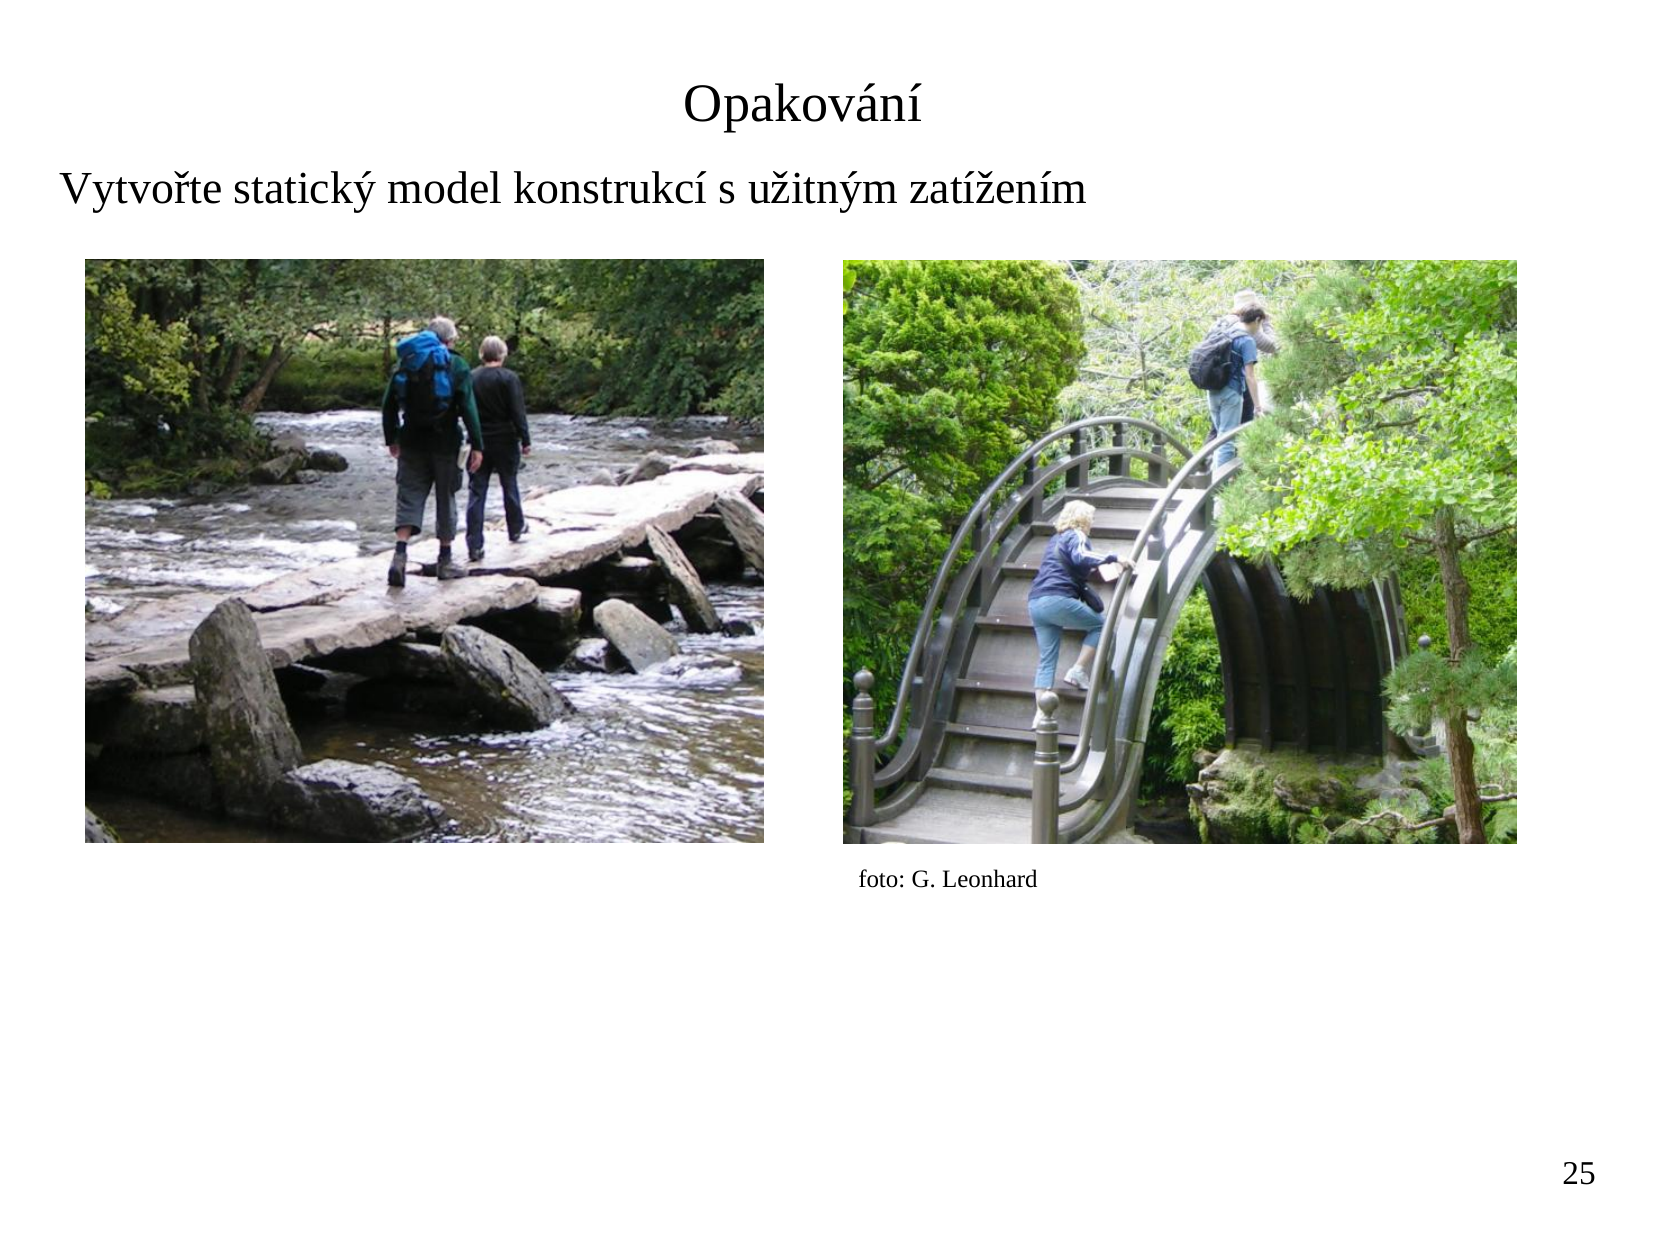

# Opakování
Vytvořte statický model konstrukcí s užitným zatížením
foto: G. Leonhard
25